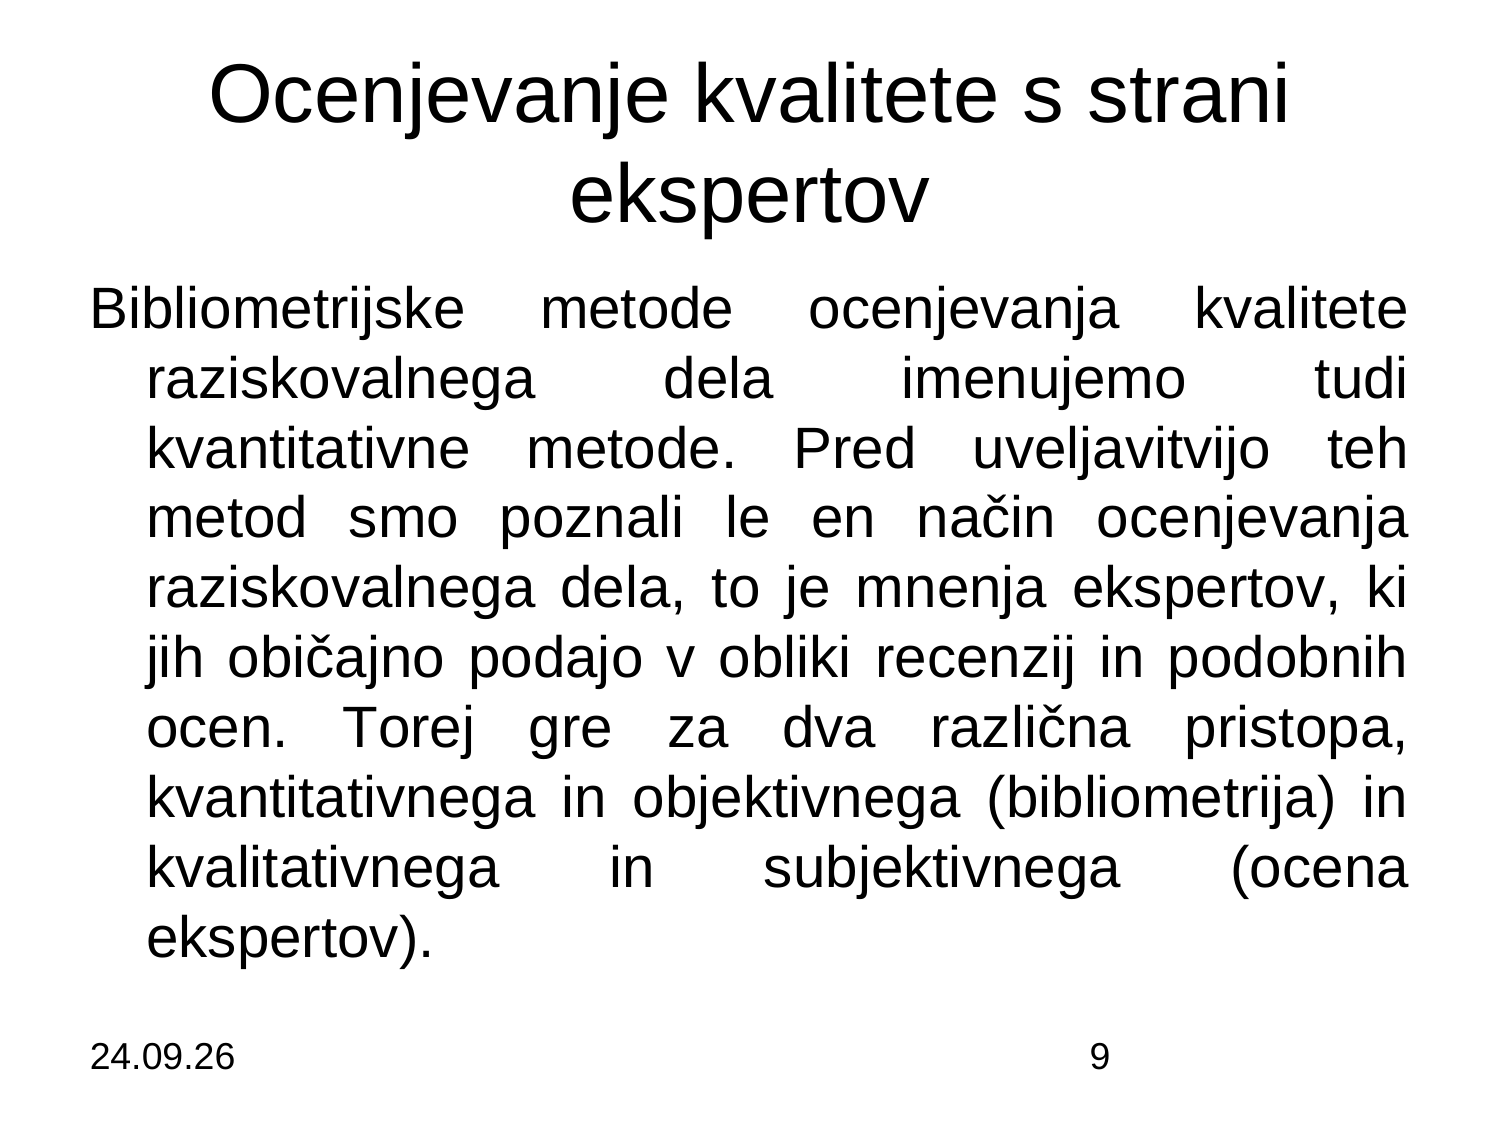

# Ocenjevanje kvalitete s strani ekspertov
Bibliometrijske metode ocenjevanja kvalitete raziskovalnega dela imenujemo tudi kvantitativne metode. Pred uveljavitvijo teh metod smo poznali le en način ocenjevanja raziskovalnega dela, to je mnenja ekspertov, ki jih običajno podajo v obliki recenzij in podobnih ocen. Torej gre za dva različna pristopa, kvantitativnega in objektivnega (bibliometrija) in kvalitativnega in subjektivnega (ocena ekspertov).
9